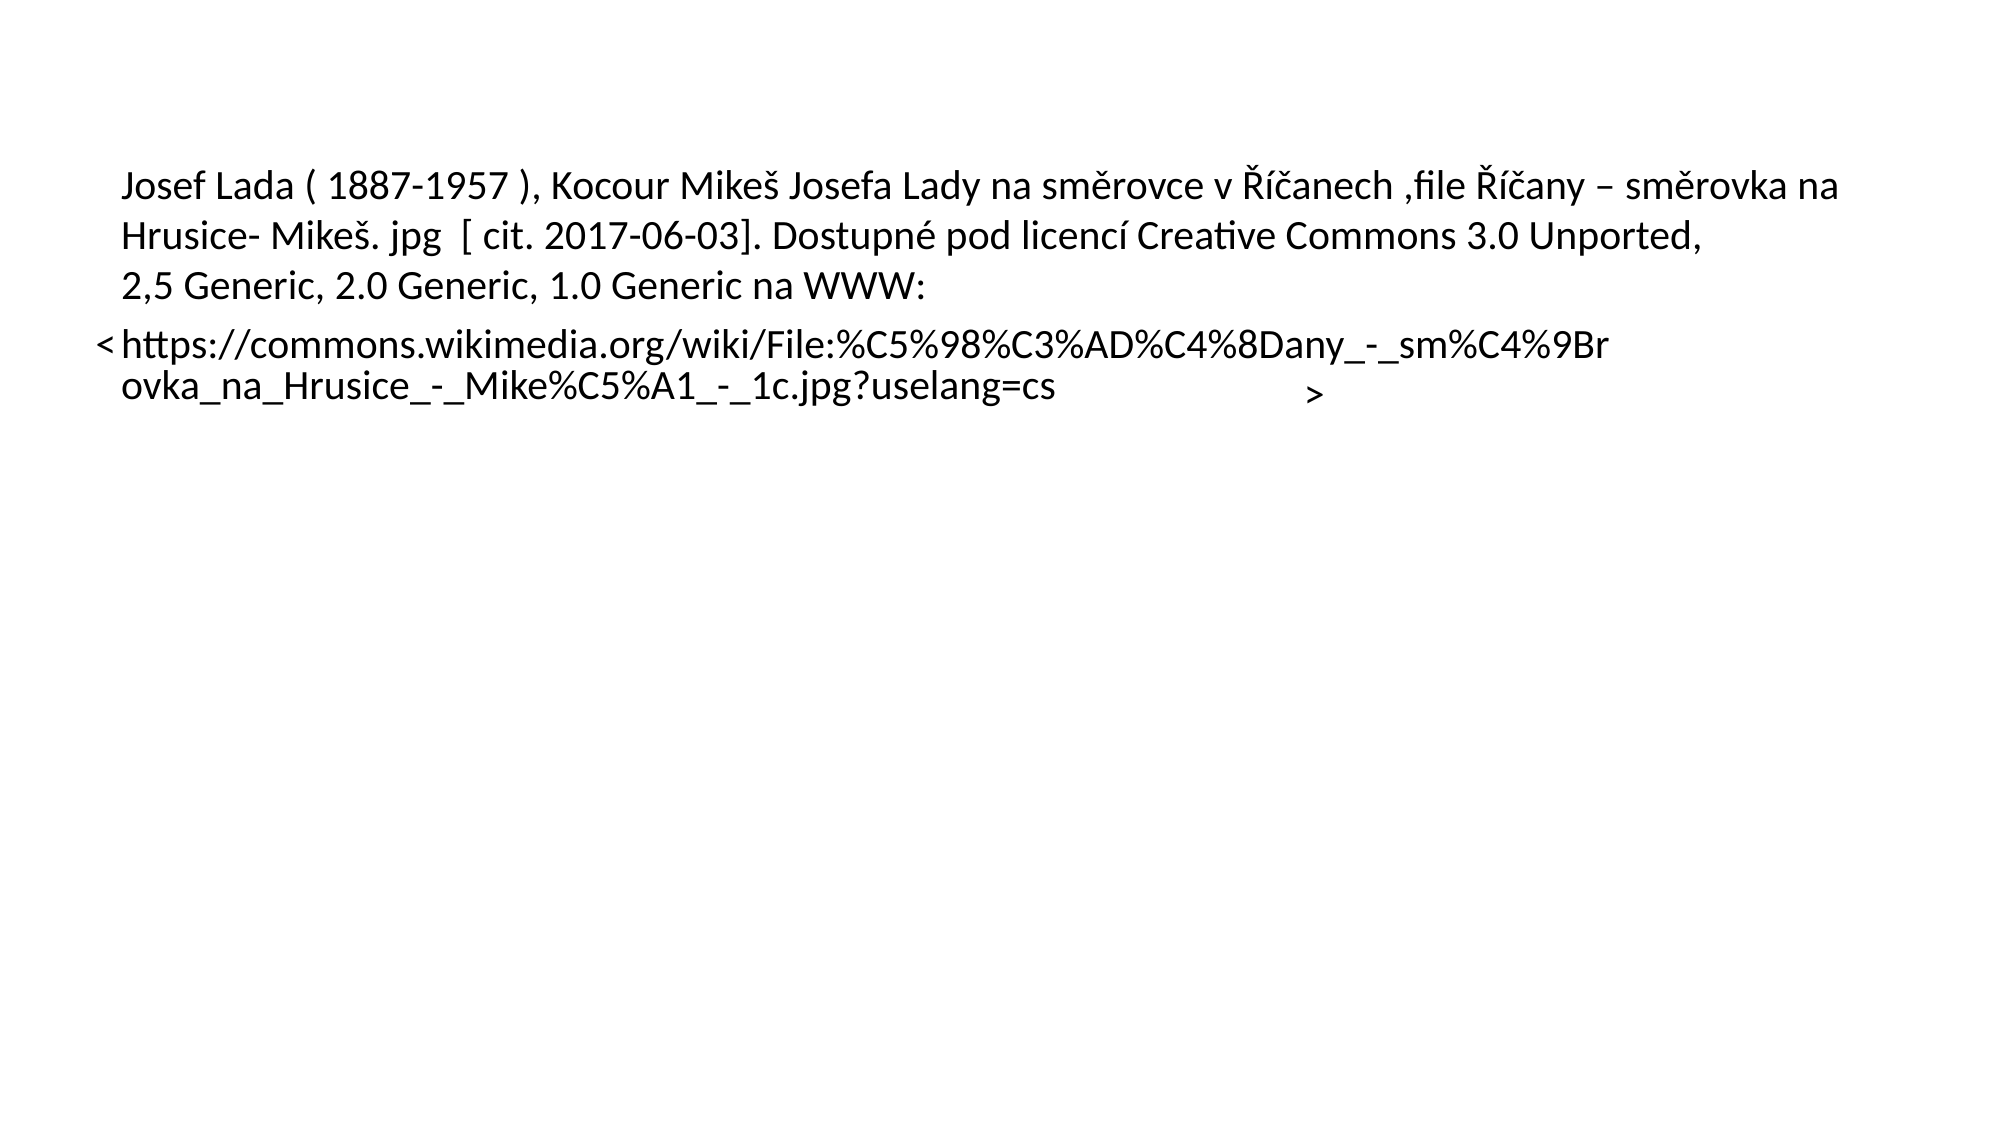

Josef Lada ( 1887-1957 ), Kocour Mikeš Josefa Lady na směrovce v Říčanech ,file Říčany – směrovka na
Hrusice- Mikeš. jpg [ cit. 2017-06-03]. Dostupné pod licencí Creative Commons 3.0 Unported,
2,5 Generic, 2.0 Generic, 1.0 Generic na WWW:
<
https://commons.wikimedia.org/wiki/File:%C5%98%C3%AD%C4%8Dany_-_sm%C4%9Brovka_na_Hrusice_-_Mike%C5%A1_-_1c.jpg?uselang=cs
>